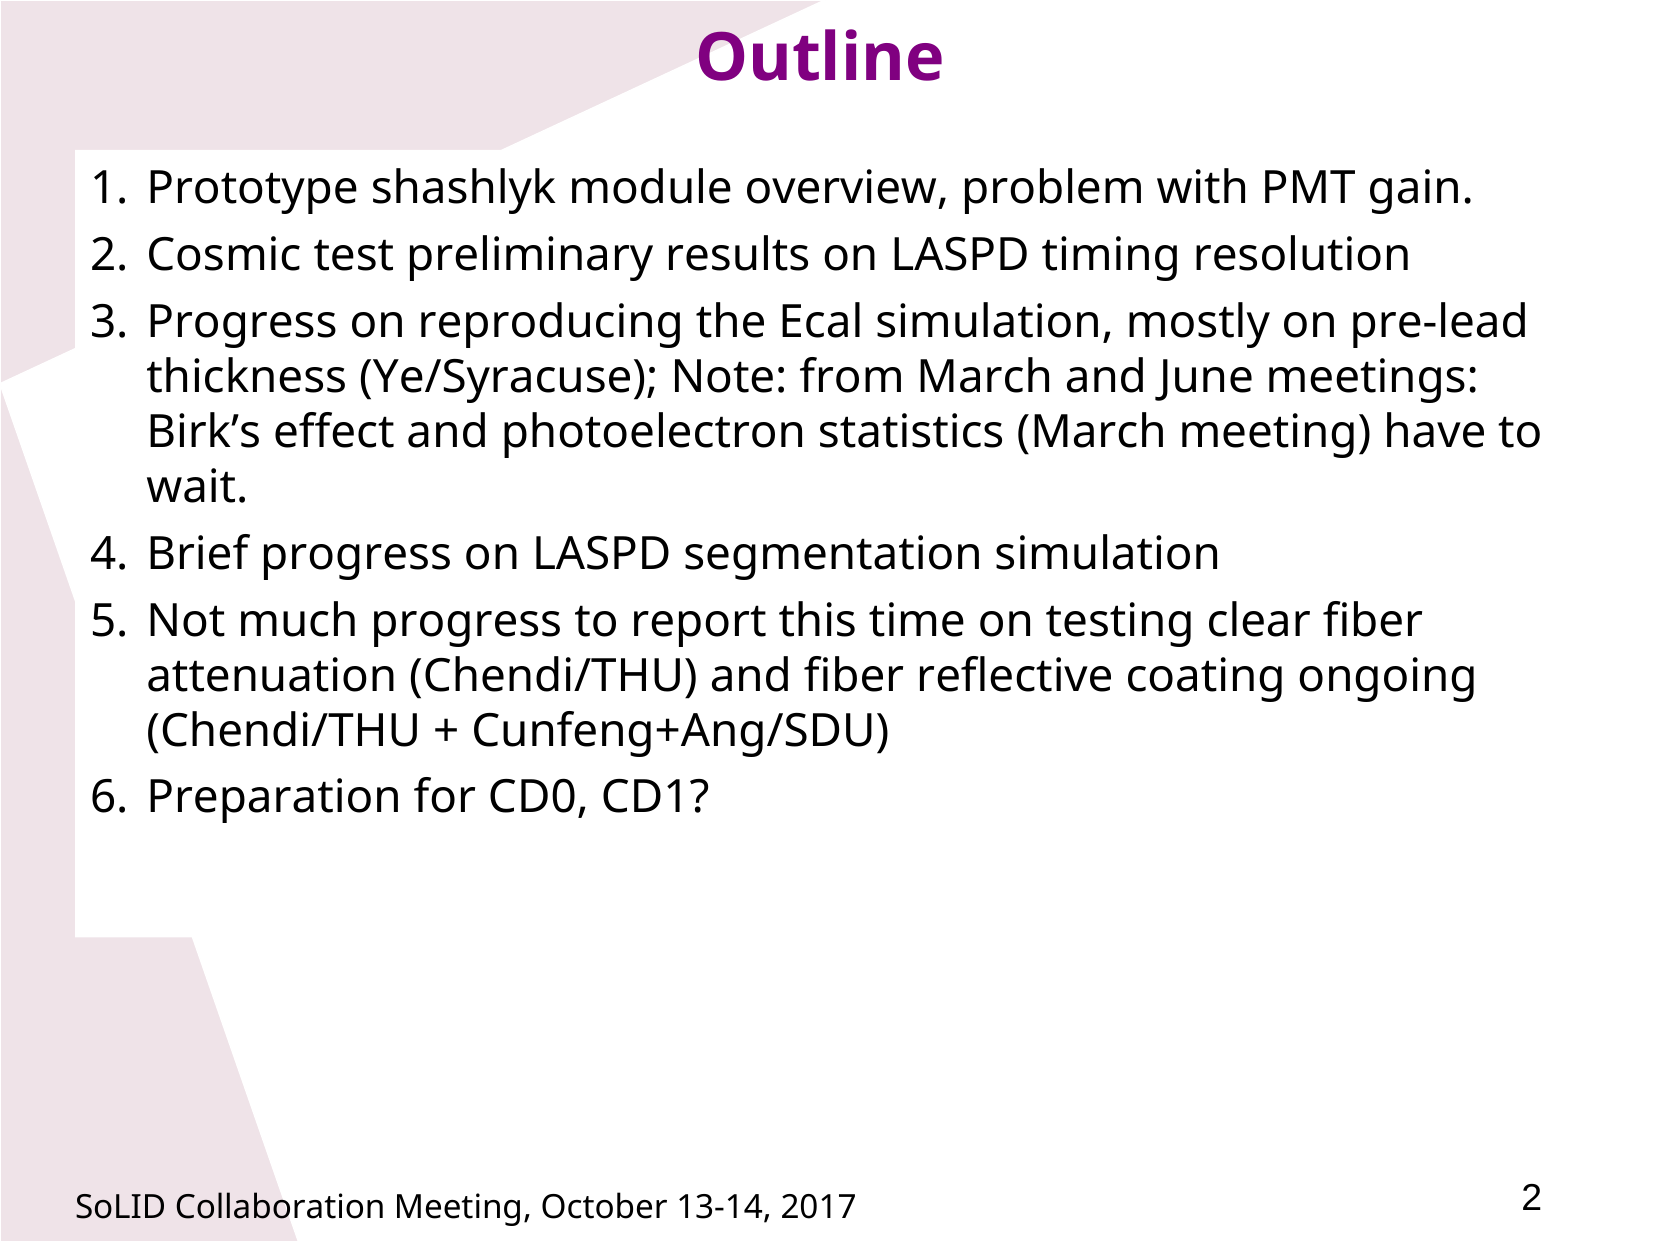

# Outline
Prototype shashlyk module overview, problem with PMT gain.
Cosmic test preliminary results on LASPD timing resolution
Progress on reproducing the Ecal simulation, mostly on pre-lead thickness (Ye/Syracuse); Note: from March and June meetings: Birk’s effect and photoelectron statistics (March meeting) have to wait.
Brief progress on LASPD segmentation simulation
Not much progress to report this time on testing clear fiber attenuation (Chendi/THU) and fiber reflective coating ongoing (Chendi/THU + Cunfeng+Ang/SDU)
Preparation for CD0, CD1?
2